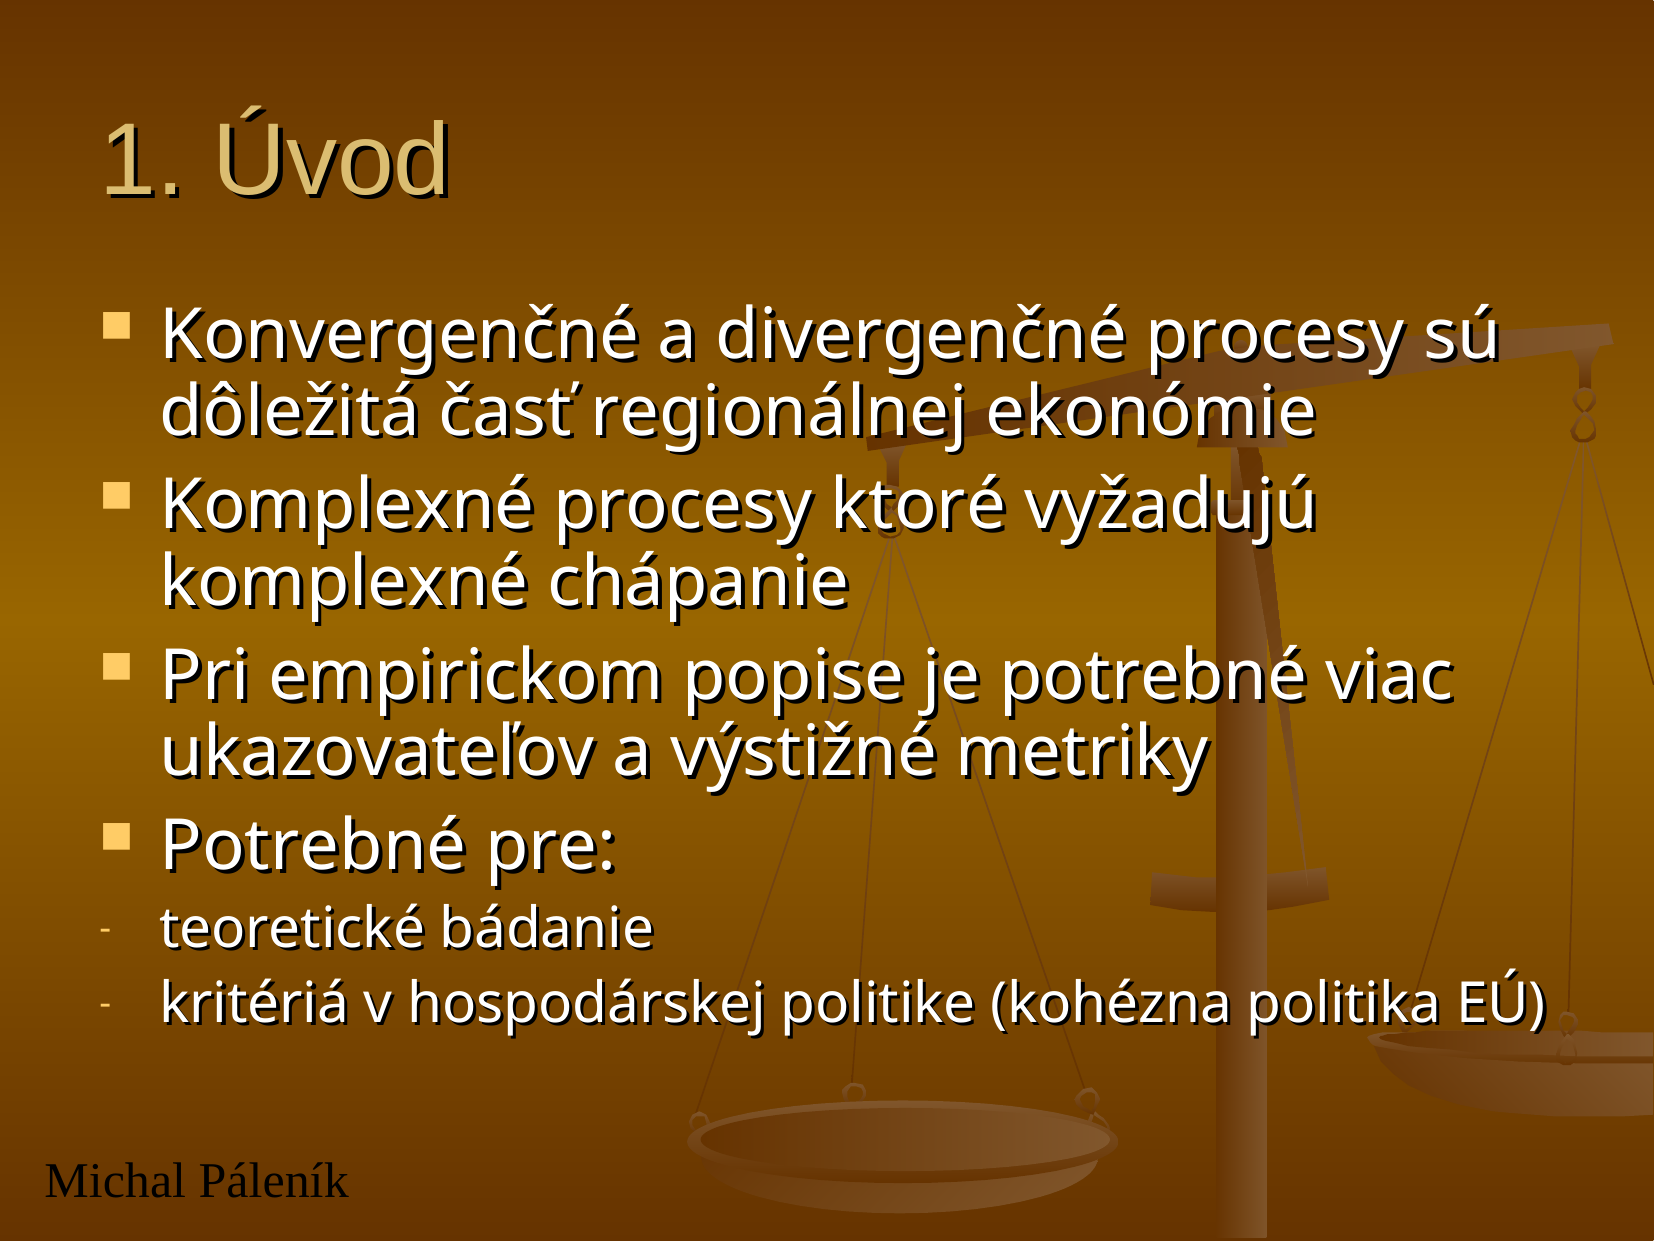

# 1. Úvod
Konvergenčné a divergenčné procesy sú dôležitá časť regionálnej ekonómie
Komplexné procesy ktoré vyžadujú komplexné chápanie
Pri empirickom popise je potrebné viac ukazovateľov a výstižné metriky
Potrebné pre:
teoretické bádanie
kritériá v hospodárskej politike (kohézna politika EÚ)